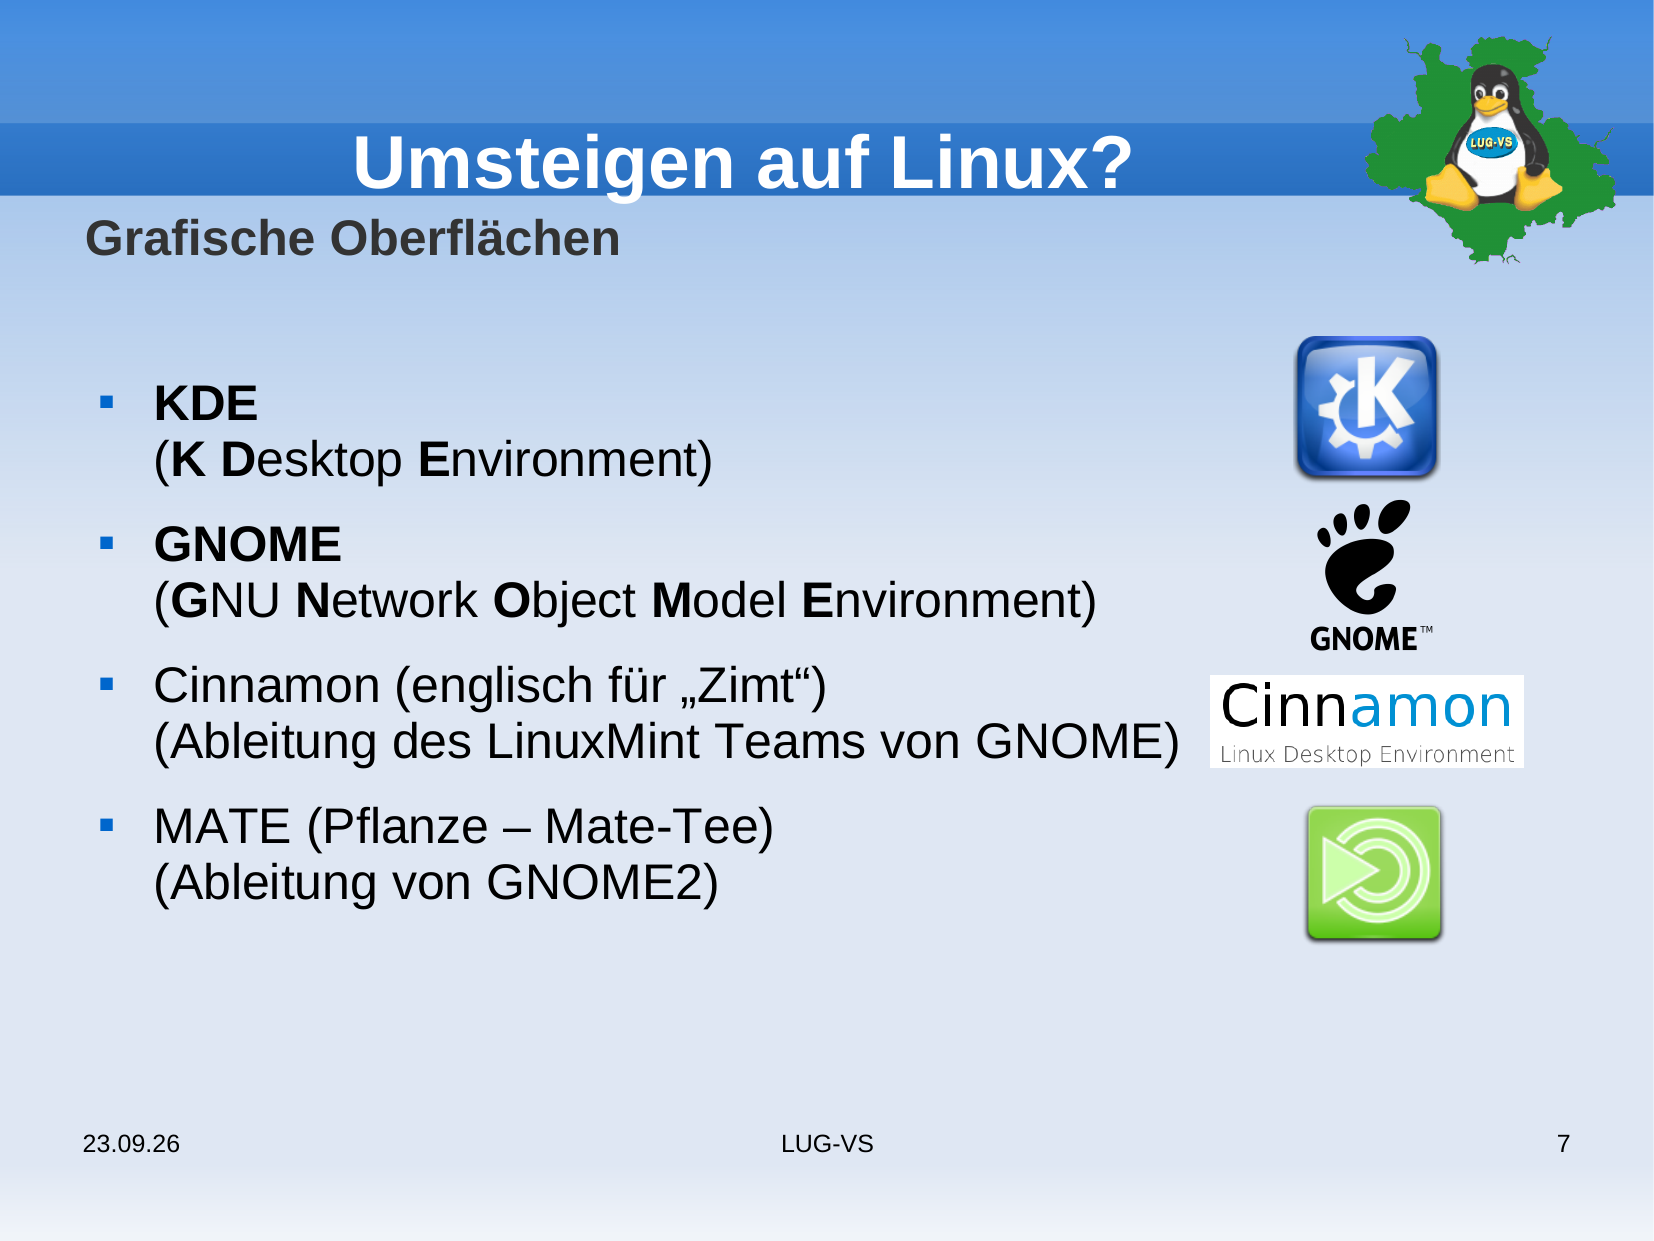

Umsteigen auf Linux?
Grafische Oberflächen
# KDE (K Desktop Environment)
GNOME
(GNU Network Object Model Environment)
Cinnamon (englisch für „Zimt“)
(Ableitung des LinuxMint Teams von GNOME)
MATE (Pflanze – Mate-Tee)
(Ableitung von GNOME2)
LUG-VS
7